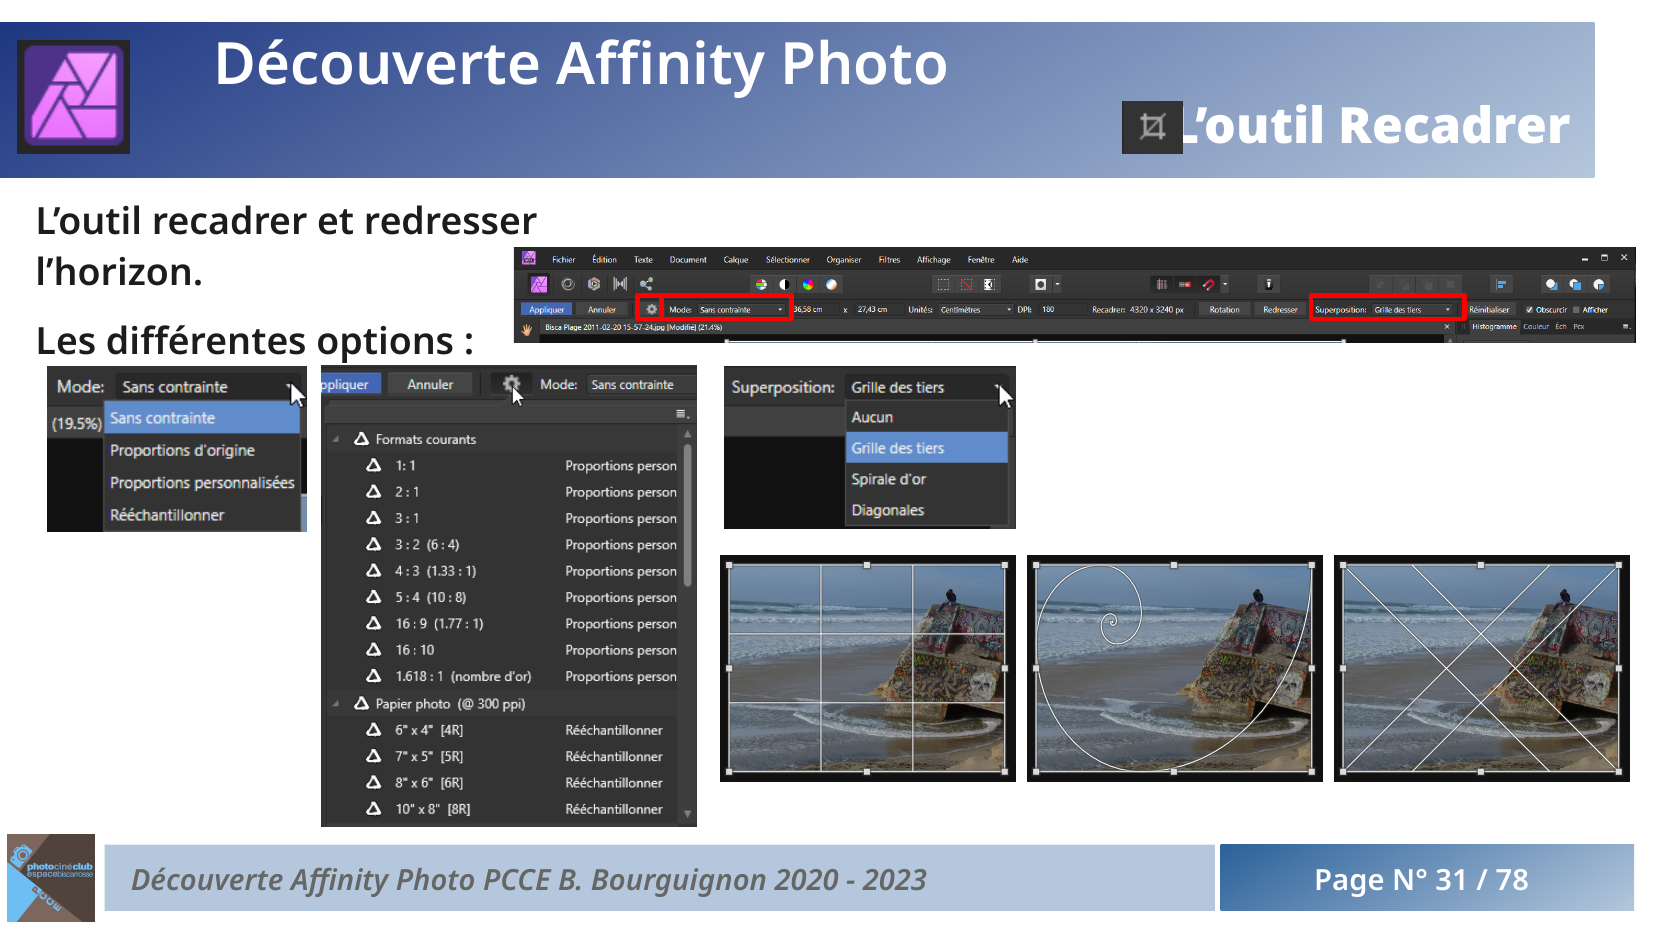

# L’outil Recadrer
L’outil recadrer et redresser l’horizon.
Les différentes options :